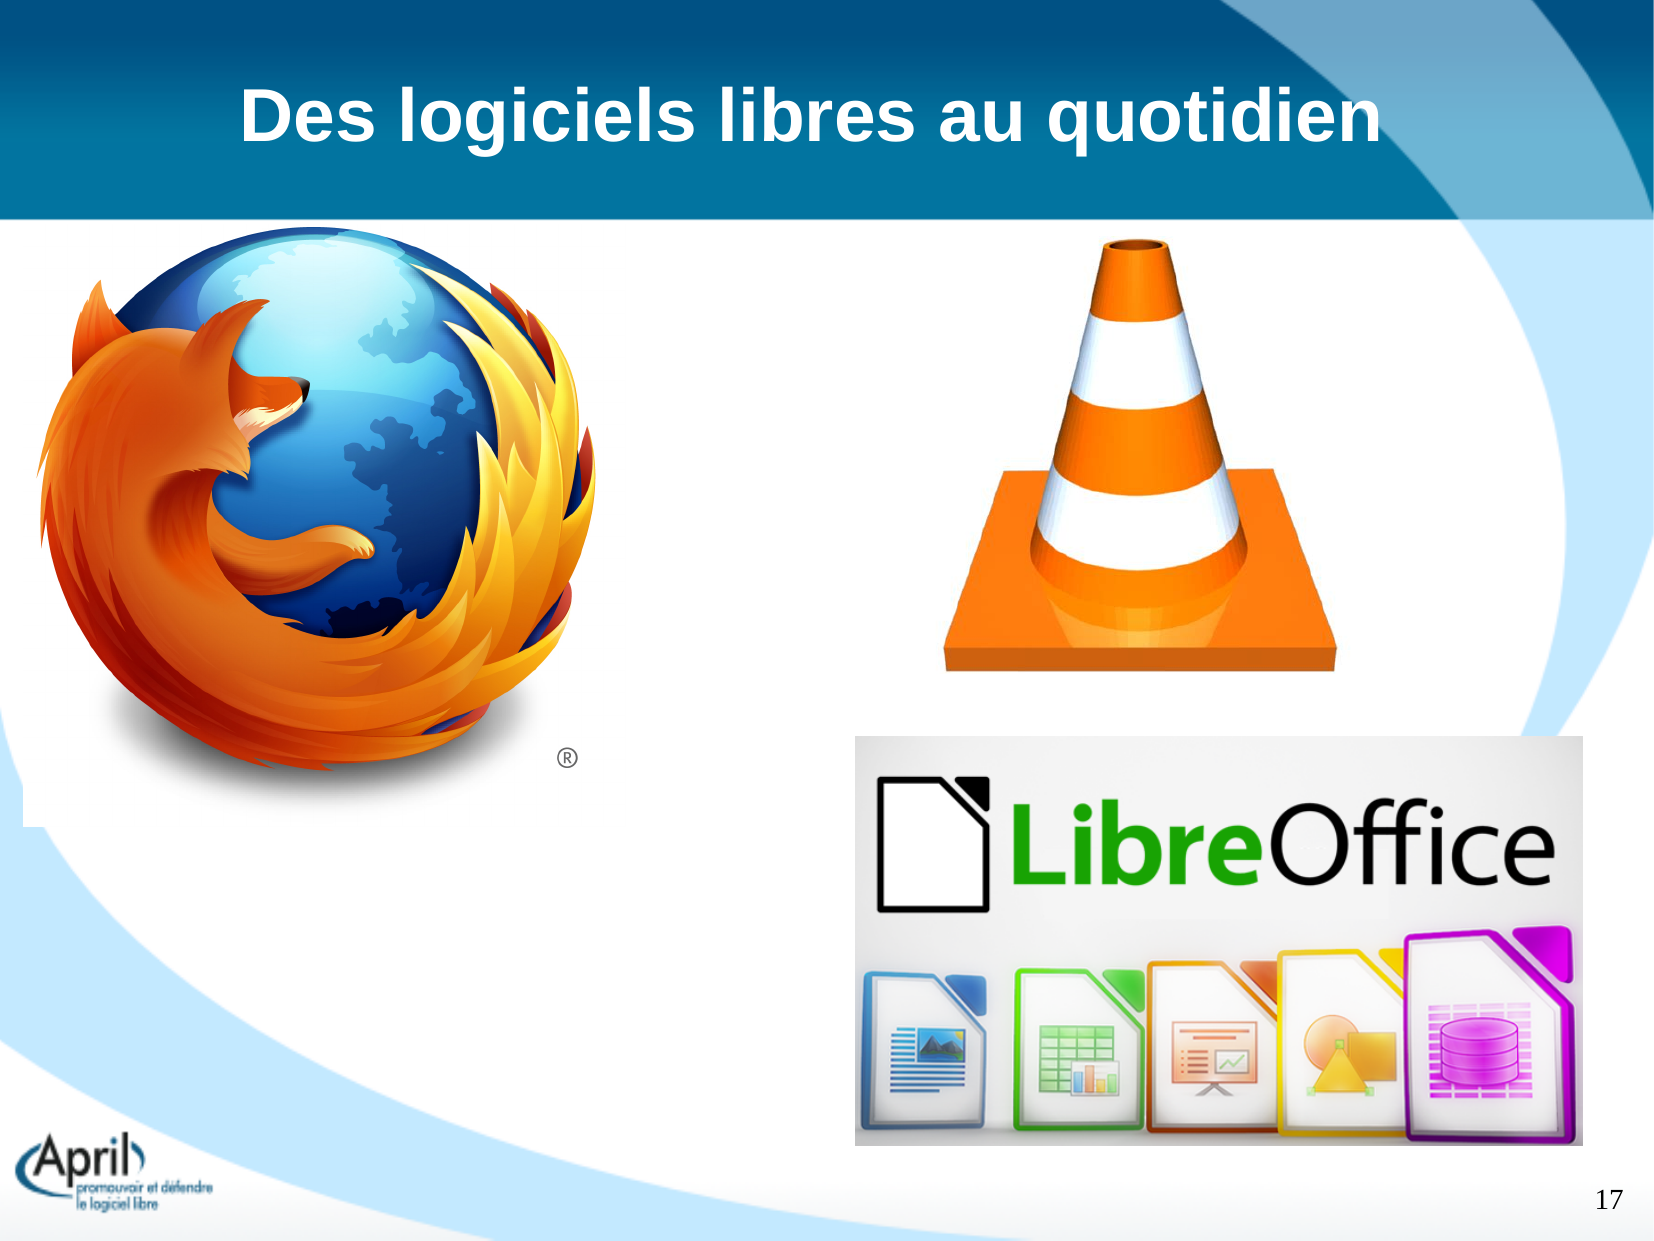

#
Des logiciels libres au quotidien
17